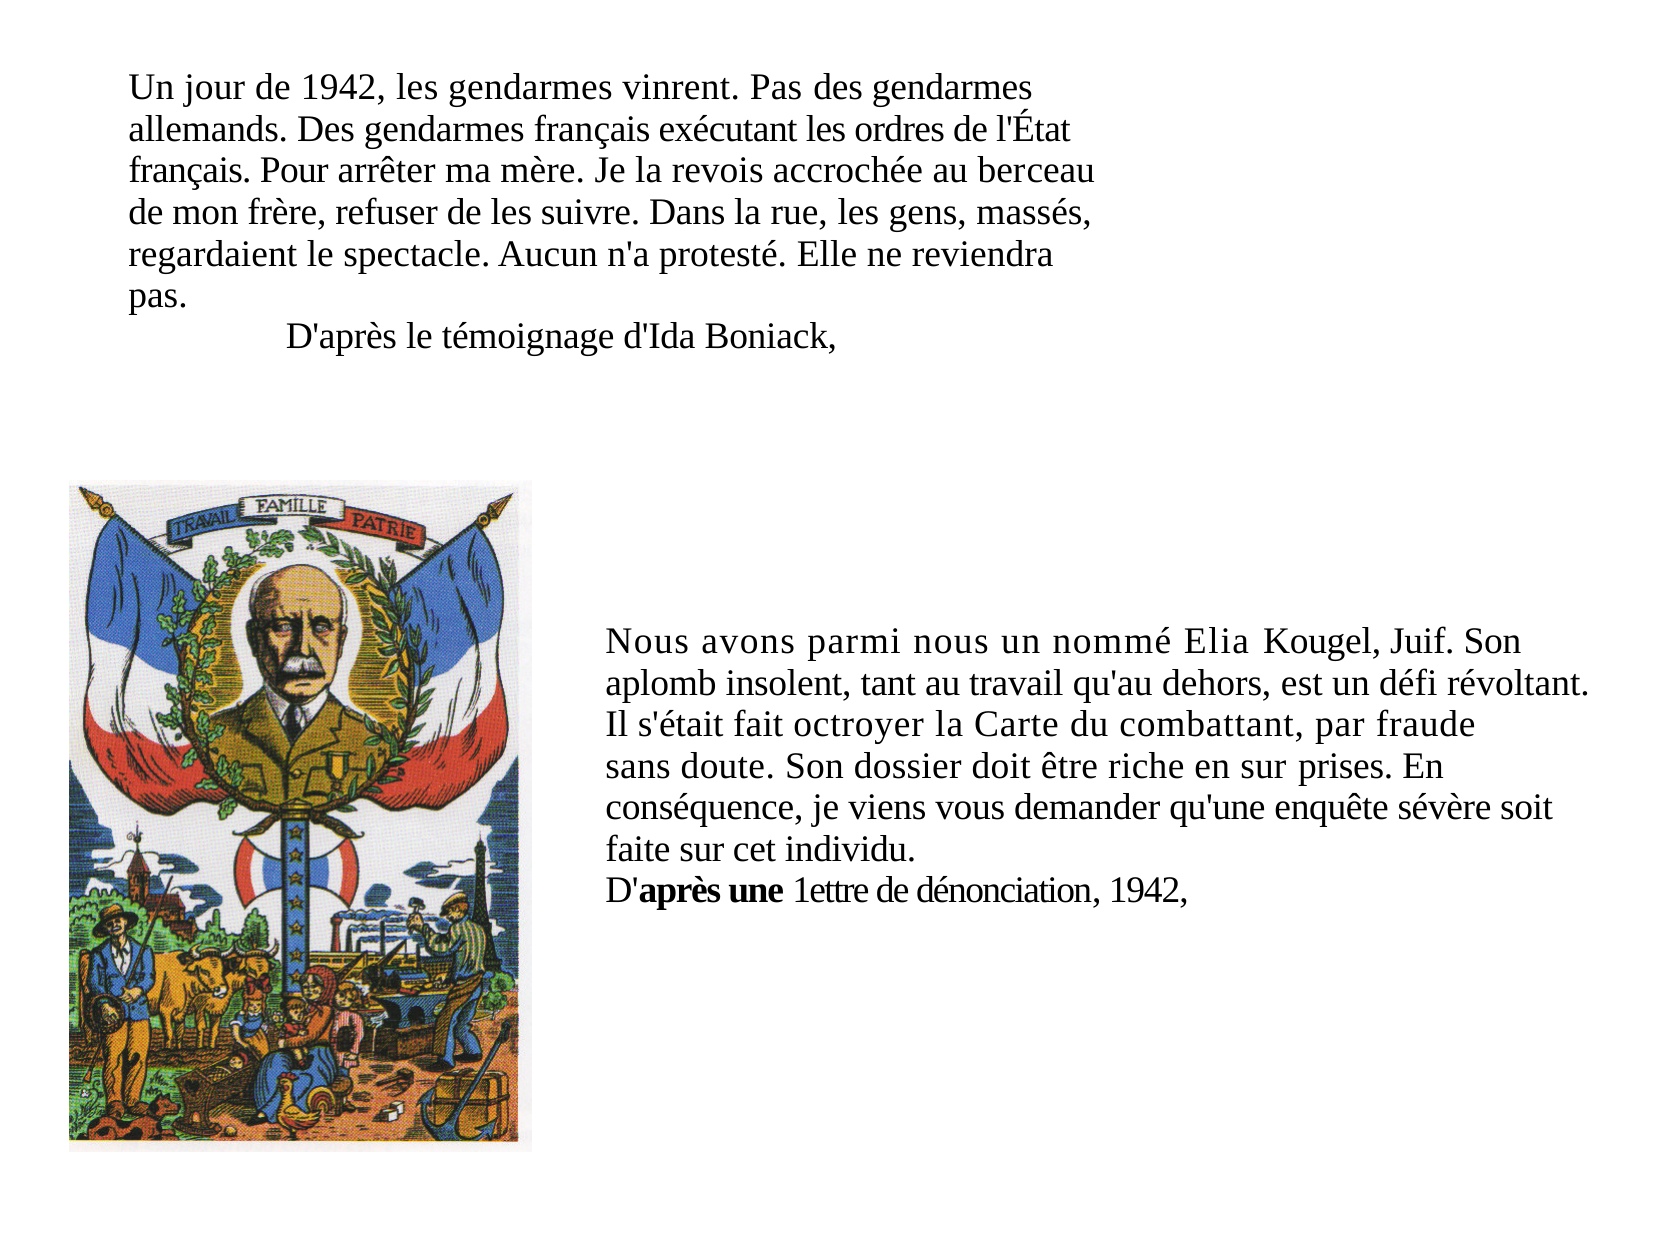

Un jour de 1942, les gendarmes vinrent. Pas des gendarmes allemands. Des gendarmes français exécutant les ordres de l'État français. Pour arrêter ma mère. Je la revois accrochée au berceau de mon frère, refuser de les suivre. Dans la rue, les gens, massés, regardaient le spectacle. Aucun n'a protesté. Elle ne reviendra pas.
D'après le témoignage d'Ida Boniack,
Nous avons parmi nous un nommé Elia Kougel, Juif. Son aplomb insolent, tant au travail qu'au dehors, est un défi révoltant. Il s'était fait octroyer la Carte du combattant, par fraude
sans doute. Son dossier doit être riche en sur­ prises. En conséquence, je viens vous demander qu'une enquête sévère soit faite sur cet individu.
D'après une 1ettre de dénonciation, 1942,